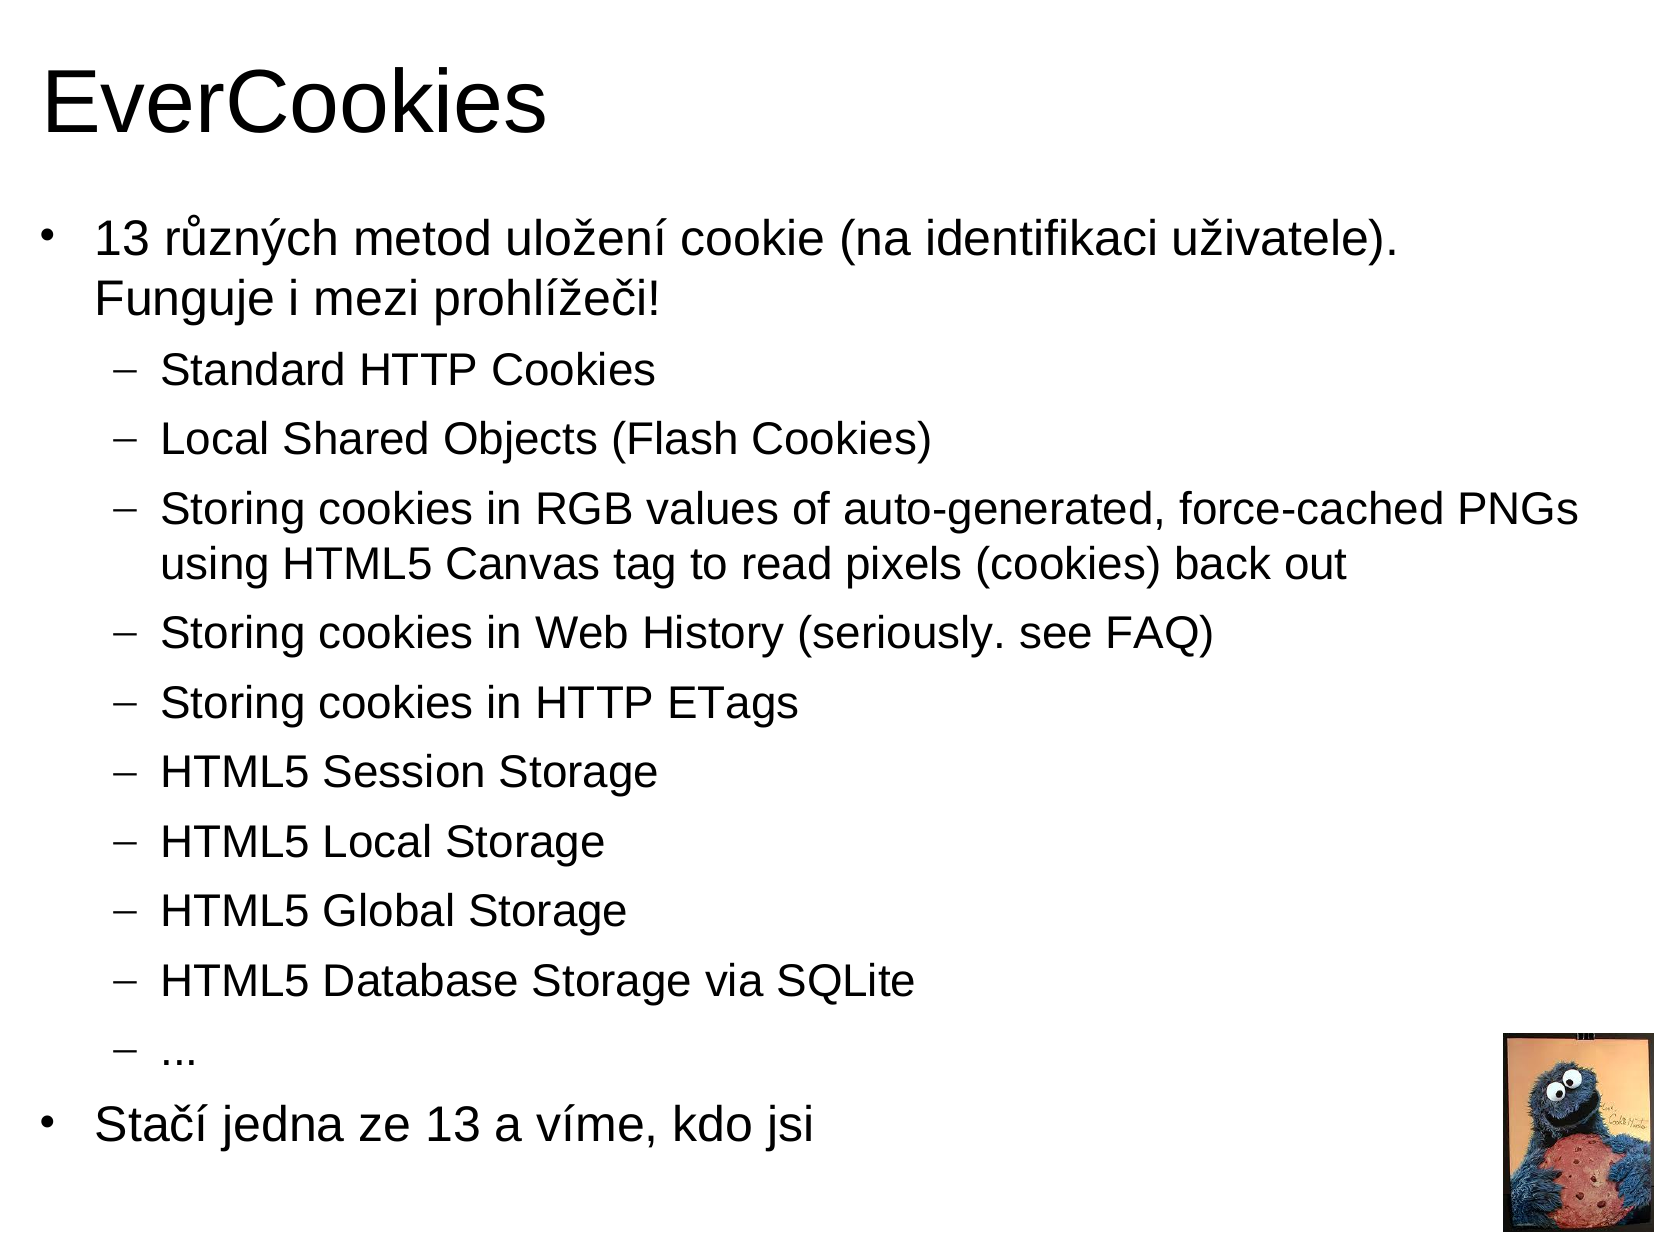

# EverCookies
13 různých metod uložení cookie (na identifikaci uživatele). Funguje i mezi prohlížeči!
Standard HTTP Cookies
Local Shared Objects (Flash Cookies)
Storing cookies in RGB values of auto-generated, force-cached PNGs using HTML5 Canvas tag to read pixels (cookies) back out
Storing cookies in Web History (seriously. see FAQ)
Storing cookies in HTTP ETags
HTML5 Session Storage
HTML5 Local Storage
HTML5 Global Storage
HTML5 Database Storage via SQLite
...
Stačí jedna ze 13 a víme, kdo jsi